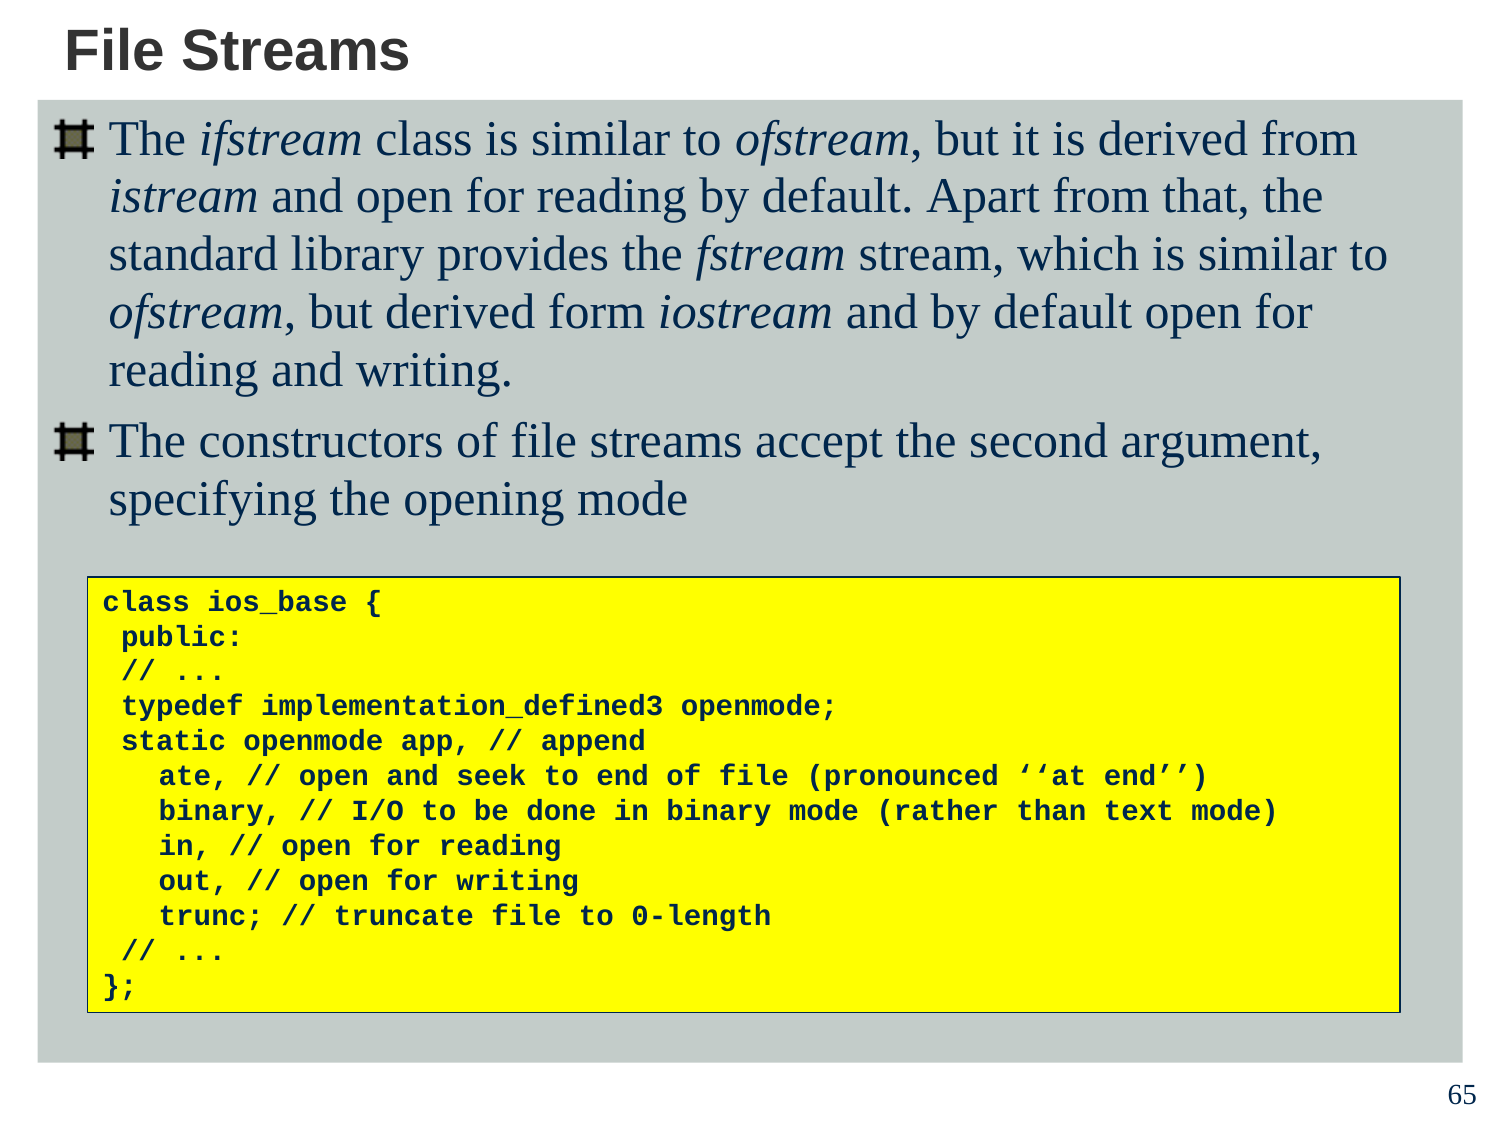

# File Streams
The ifstream class is similar to ofstream, but it is derived from istream and open for reading by default. Apart from that, the standard library provides the fstream stream, which is similar to ofstream, but derived form iostream and by default open for reading and writing.
The constructors of file streams accept the second argument, specifying the opening mode
class ios_base {
	public:
	// ...
	typedef implementation_defined3 openmode;
	static openmode app, // append
		ate, // open and seek to end of file (pronounced ‘‘at end’’)
		binary, // I/O to be done in binary mode (rather than text mode)
		in, // open for reading
		out, // open for writing
		trunc; // truncate file to 0-length
	// ...
};